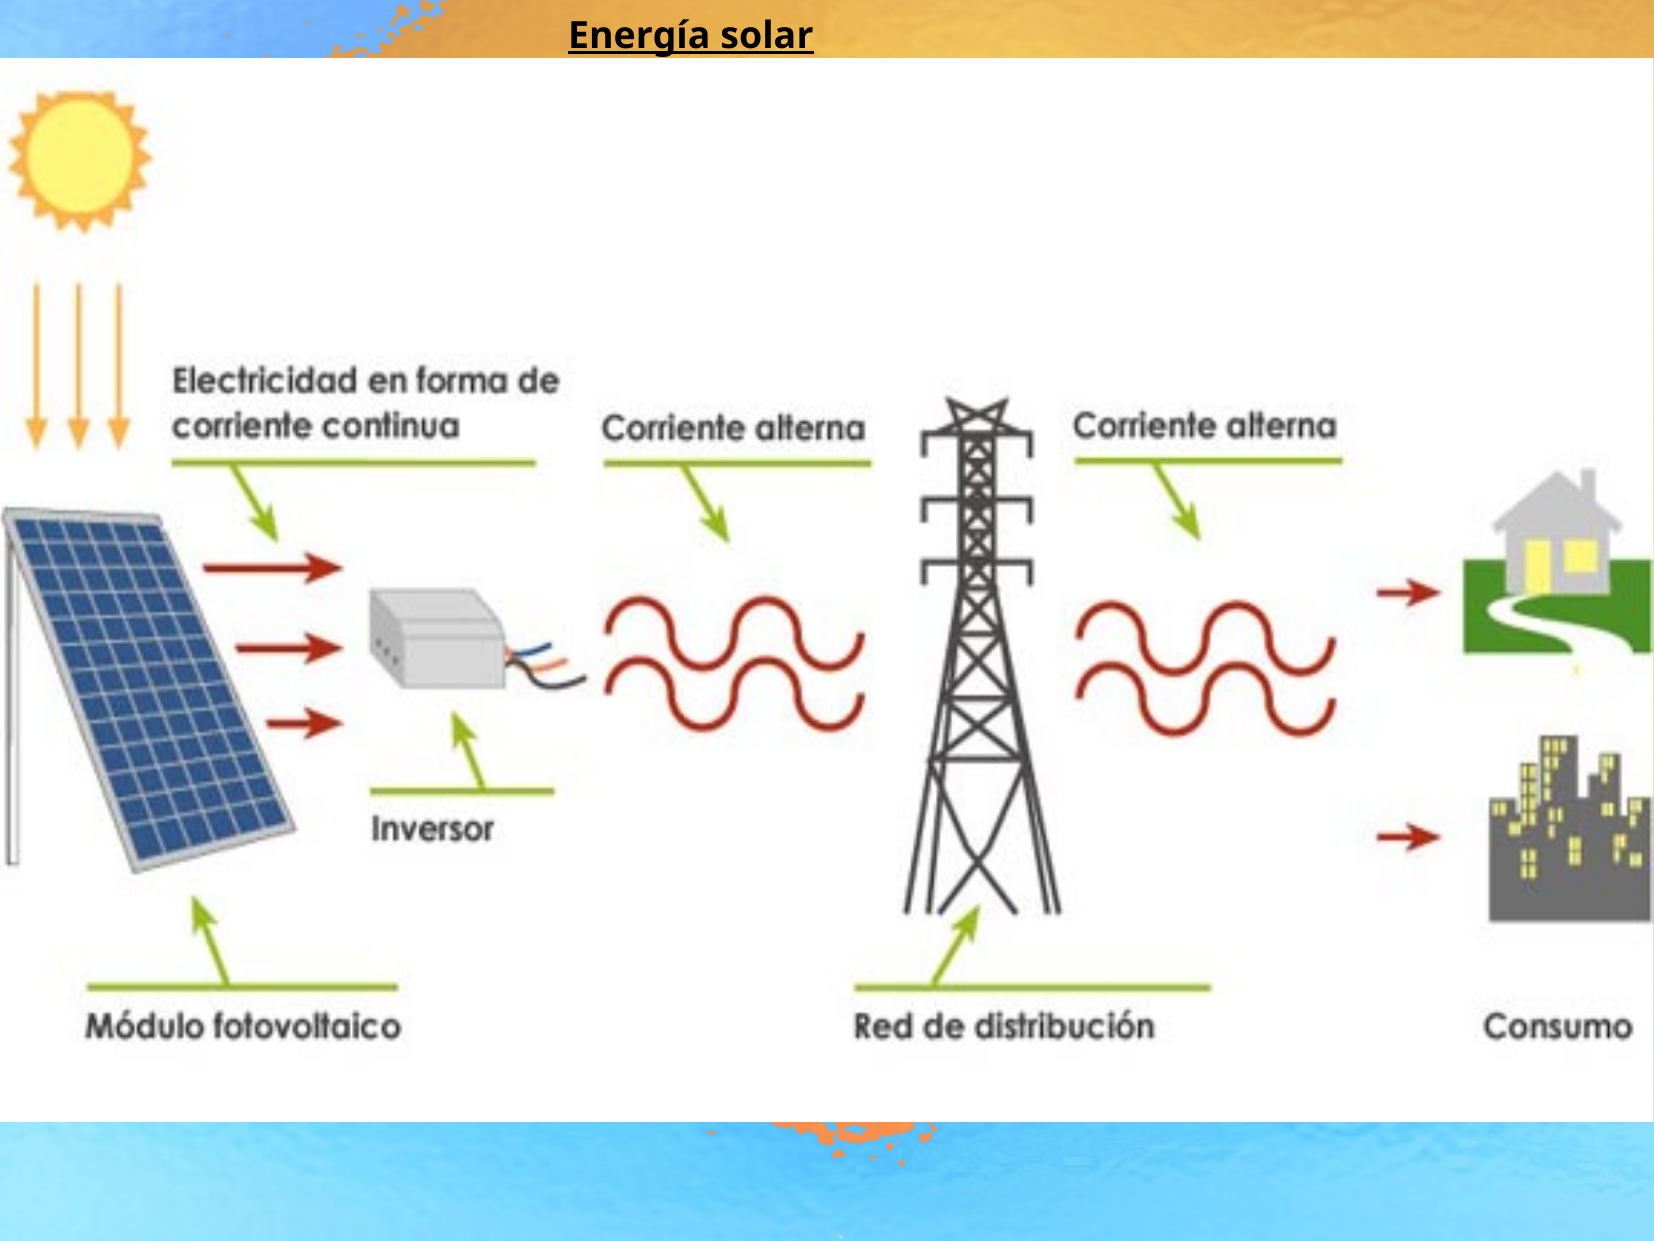

Energía solar
Definición: Energía que aprovecha la radiación solar
Tipos
Térmica
Fotovoltaica
Central solar de torre
 con heliostatos
Célula fotovoltaica